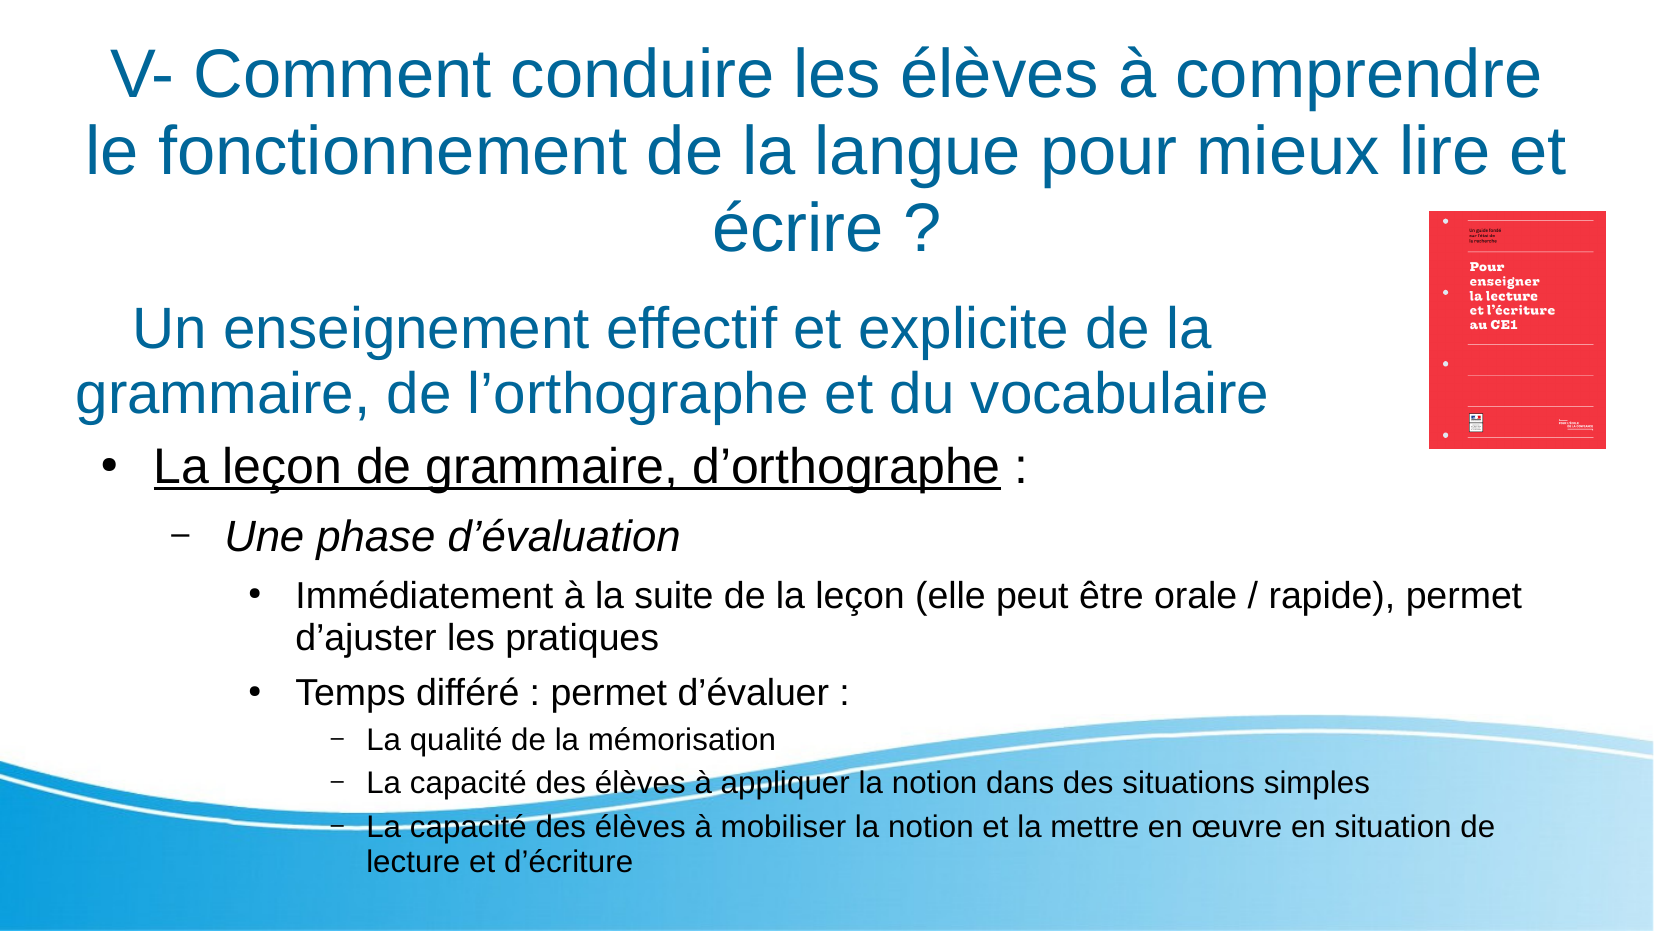

# V- Comment conduire les élèves à comprendre le fonctionnement de la langue pour mieux lire et écrire ?
Un enseignement effectif et explicite de la grammaire, de l’orthographe et du vocabulaire
La leçon de grammaire, d’orthographe :
Une phase d’évaluation
Immédiatement à la suite de la leçon (elle peut être orale / rapide), permet d’ajuster les pratiques
Temps différé : permet d’évaluer :
La qualité de la mémorisation
La capacité des élèves à appliquer la notion dans des situations simples
La capacité des élèves à mobiliser la notion et la mettre en œuvre en situation de lecture et d’écriture